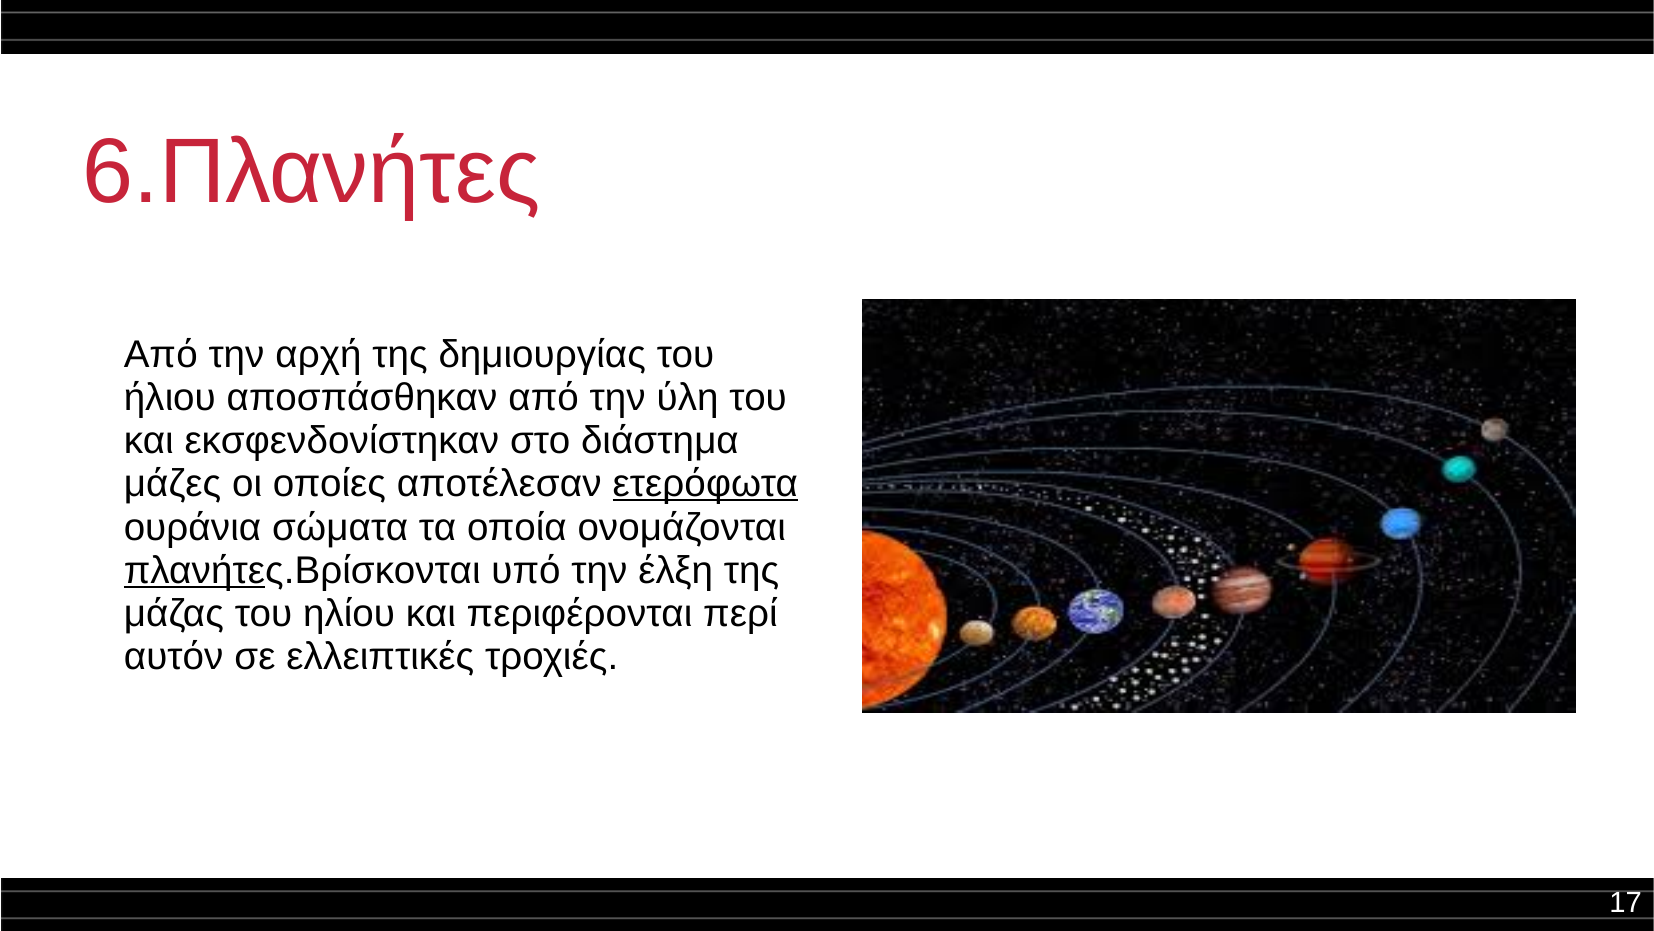

# 6.Πλανήτες
Από την αρχή της δημιουργίας του ήλιου αποσπάσθηκαν από την ύλη του και εκσφενδονίστηκαν στο διάστημα μάζες οι οποίες αποτέλεσαν ετερόφωτα ουράνια σώματα τα οποία ονομάζονται πλανήτες.Βρίσκονται υπό την έλξη της μάζας του ηλίου και περιφέρονται περί αυτόν σε ελλειπτικές τροχιές.